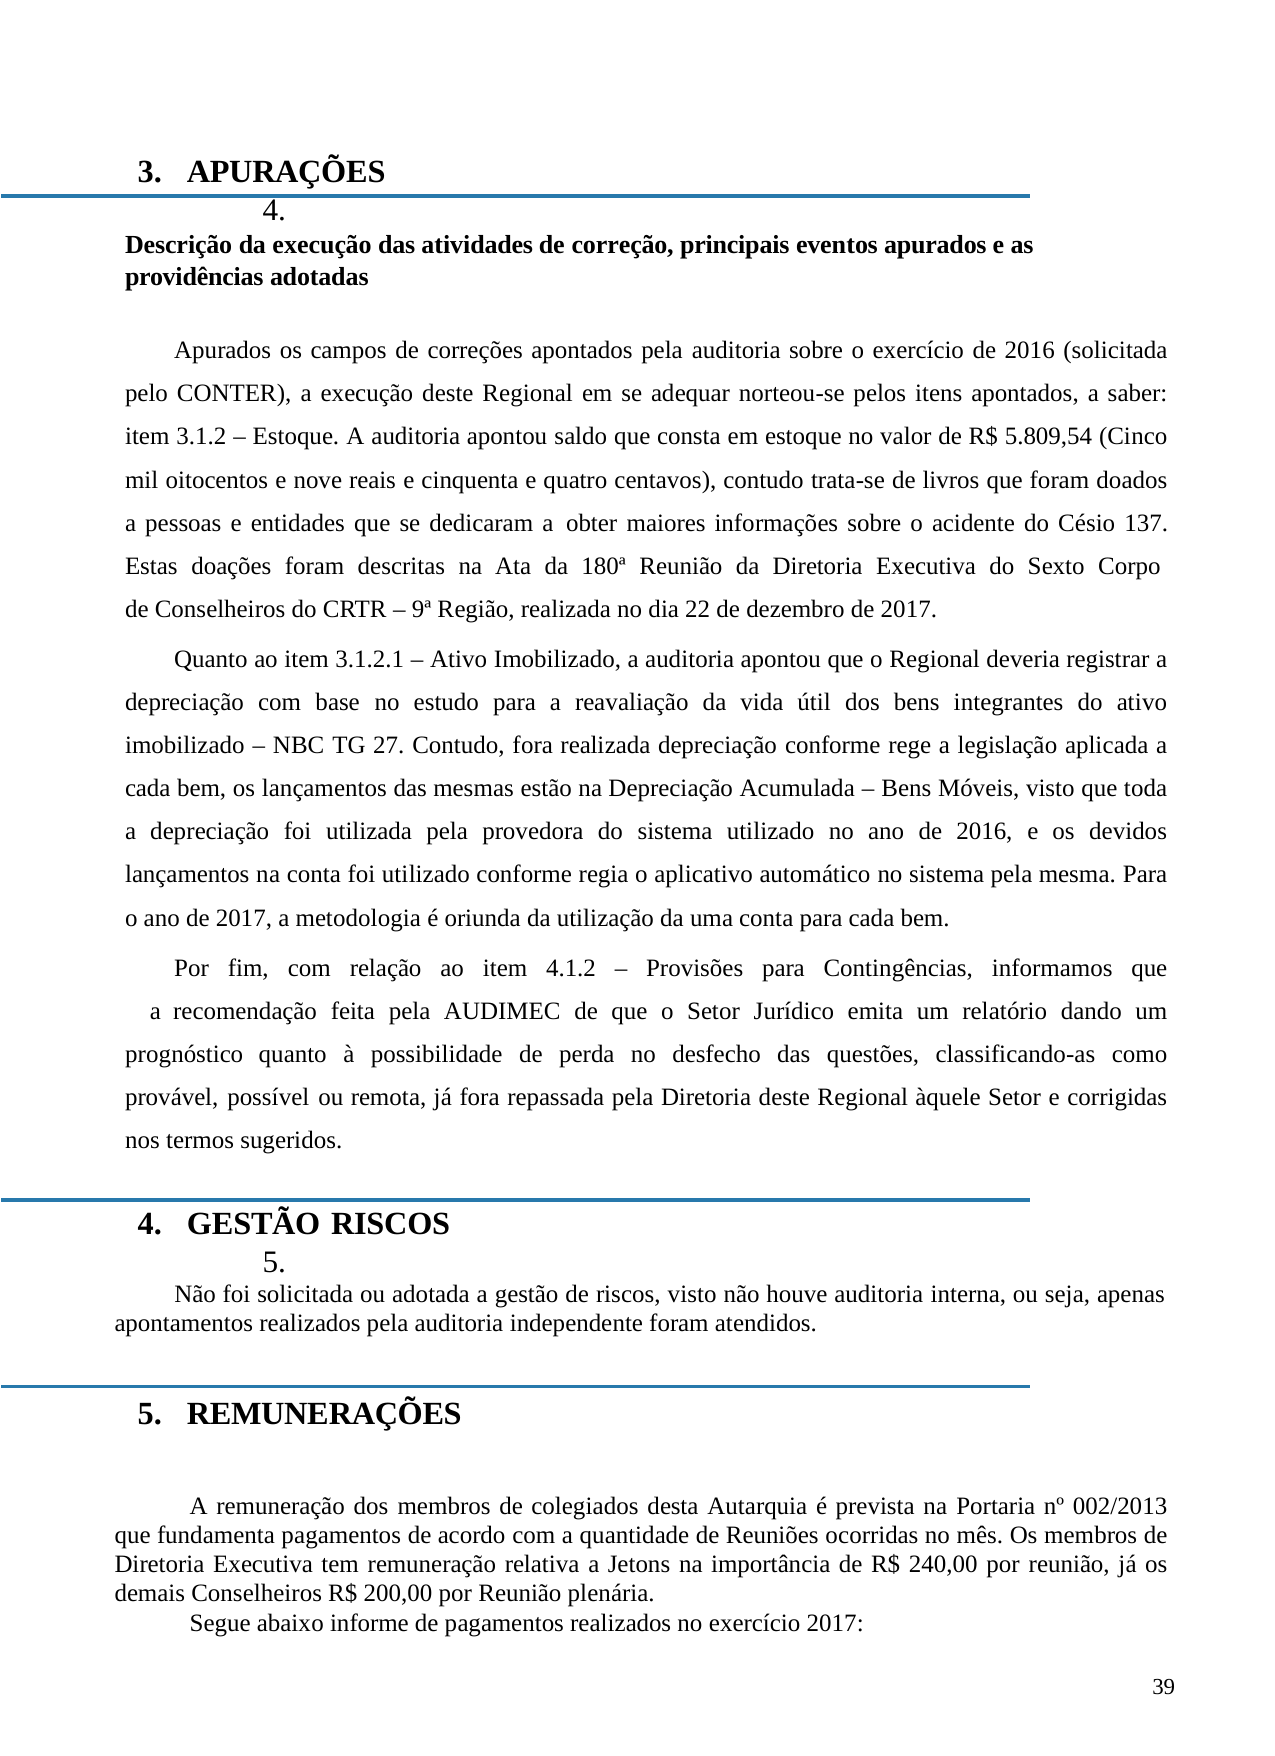

APURAÇÕES
Descrição da execução das atividades de correção, principais eventos apurados e as providências adotadas
Apurados os campos de correções apontados pela auditoria sobre o exercício de 2016 (solicitada pelo CONTER), a execução deste Regional em se adequar norteou-se pelos itens apontados, a saber: item 3.1.2 – Estoque. A auditoria apontou saldo que consta em estoque no valor de R$ 5.809,54 (Cinco mil oitocentos e nove reais e cinquenta e quatro centavos), contudo trata-se de livros que foram doados a pessoas e entidades que se dedicaram a obter maiores informações sobre o acidente do Césio 137. Estas doações foram descritas na Ata da 180ª Reunião da Diretoria Executiva do Sexto Corpo de Conselheiros do CRTR – 9ª Região, realizada no dia 22 de dezembro de 2017.
Quanto ao item 3.1.2.1 – Ativo Imobilizado, a auditoria apontou que o Regional deveria registrar a depreciação com base no estudo para a reavaliação da vida útil dos bens integrantes do ativo imobilizado – NBC TG 27. Contudo, fora realizada depreciação conforme rege a legislação aplicada a cada bem, os lançamentos das mesmas estão na Depreciação Acumulada – Bens Móveis, visto que toda a depreciação foi utilizada pela provedora do sistema utilizado no ano de 2016, e os devidos lançamentos na conta foi utilizado conforme regia o aplicativo automático no sistema pela mesma. Para o ano de 2017, a metodologia é oriunda da utilização da uma conta para cada bem.
Por fim, com relação ao item 4.1.2 – Provisões para Contingências, informamos que a recomendação feita pela AUDIMEC de que o Setor Jurídico emita um relatório dando um prognóstico quanto à possibilidade de perda no desfecho das questões, classificando-as como provável, possível ou remota, já fora repassada pela Diretoria deste Regional àquele Setor e corrigidas nos termos sugeridos.
GESTÃO RISCOS
Não foi solicitada ou adotada a gestão de riscos, visto não houve auditoria interna, ou seja, apenas apontamentos realizados pela auditoria independente foram atendidos.
REMUNERAÇÕES
A remuneração dos membros de colegiados desta Autarquia é prevista na Portaria nº 002/2013 que fundamenta pagamentos de acordo com a quantidade de Reuniões ocorridas no mês. Os membros de Diretoria Executiva tem remuneração relativa a Jetons na importância de R$ 240,00 por reunião, já os demais Conselheiros R$ 200,00 por Reunião plenária.
Segue abaixo informe de pagamentos realizados no exercício 2017: